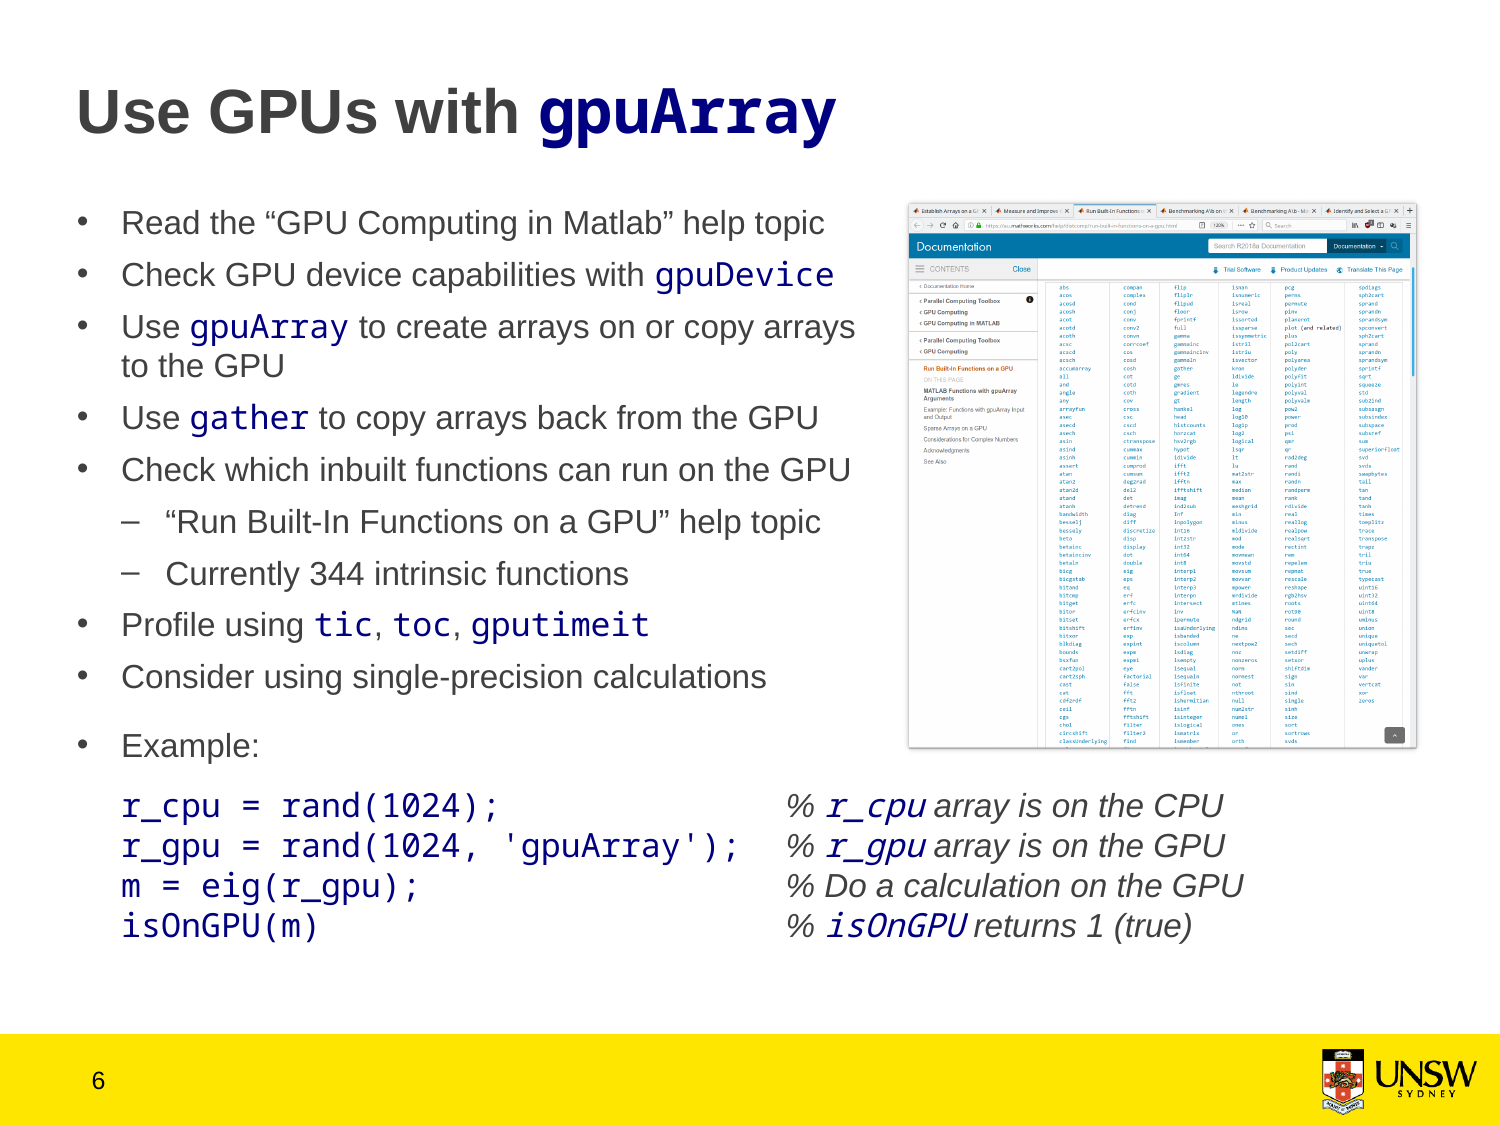

# Use GPUs with gpuArray
Read the “GPU Computing in Matlab” help topic
Check GPU device capabilities with gpuDevice
Use gpuArray to create arrays on or copy arrays
to the GPU
Use gather to copy arrays back from the GPU
Check which inbuilt functions can run on the GPU
“Run Built-In Functions on a GPU” help topic
Currently 344 intrinsic functions
Profile using tic, toc, gputimeit
Consider using single-precision calculations
Example:
r_cpu = rand(1024);				% r_cpu array is on the CPU
r_gpu = rand(1024, 'gpuArray');	% r_gpu array is on the GPU
m = eig(r_gpu);					% Do a calculation on the GPU
isOnGPU(m)							% isOnGPU returns 1 (true)